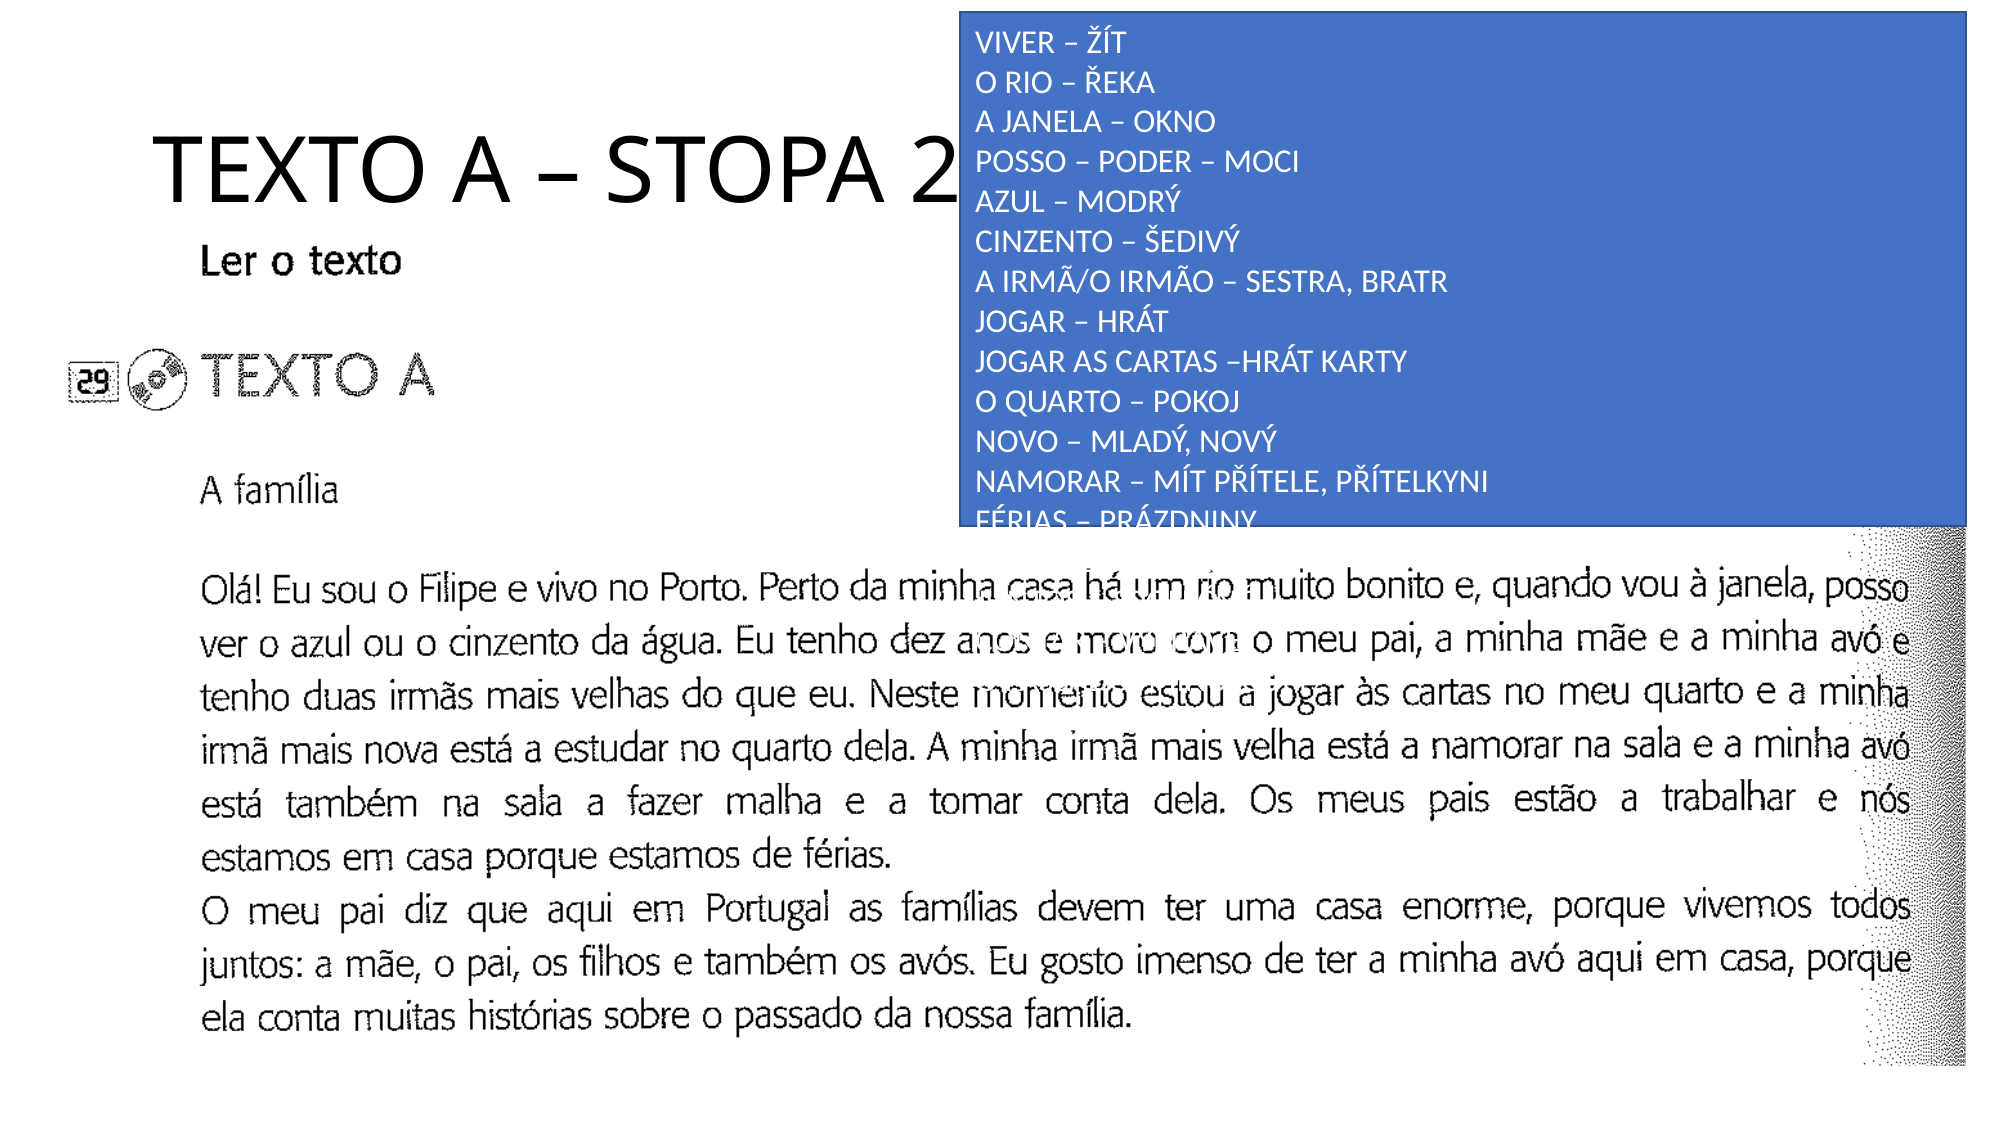

VIVER – ŽÍT
O RIO – ŘEKA
A JANELA – OKNO
POSSO – PODER – MOCI
AZUL – MODRÝ
CINZENTO – ŠEDIVÝ
A IRMÃ/O IRMÃO – SESTRA, BRATR
JOGAR – HRÁT
JOGAR AS CARTAS –HRÁT KARTY
O QUARTO – POKOJ
NOVO – MLADÝ, NOVÝ
NAMORAR – MÍT PŘÍTELE, PŘÍTELKYNI
FÉRIAS – PRÁZDNINY
DIZ – DIZER – ŘÍCI
JUNTOS - SPOLEČNĚ
CONTAR – VYPRÁVĚT
O PASSADO- MINULOSTT
# TEXTO A – STOPA 29